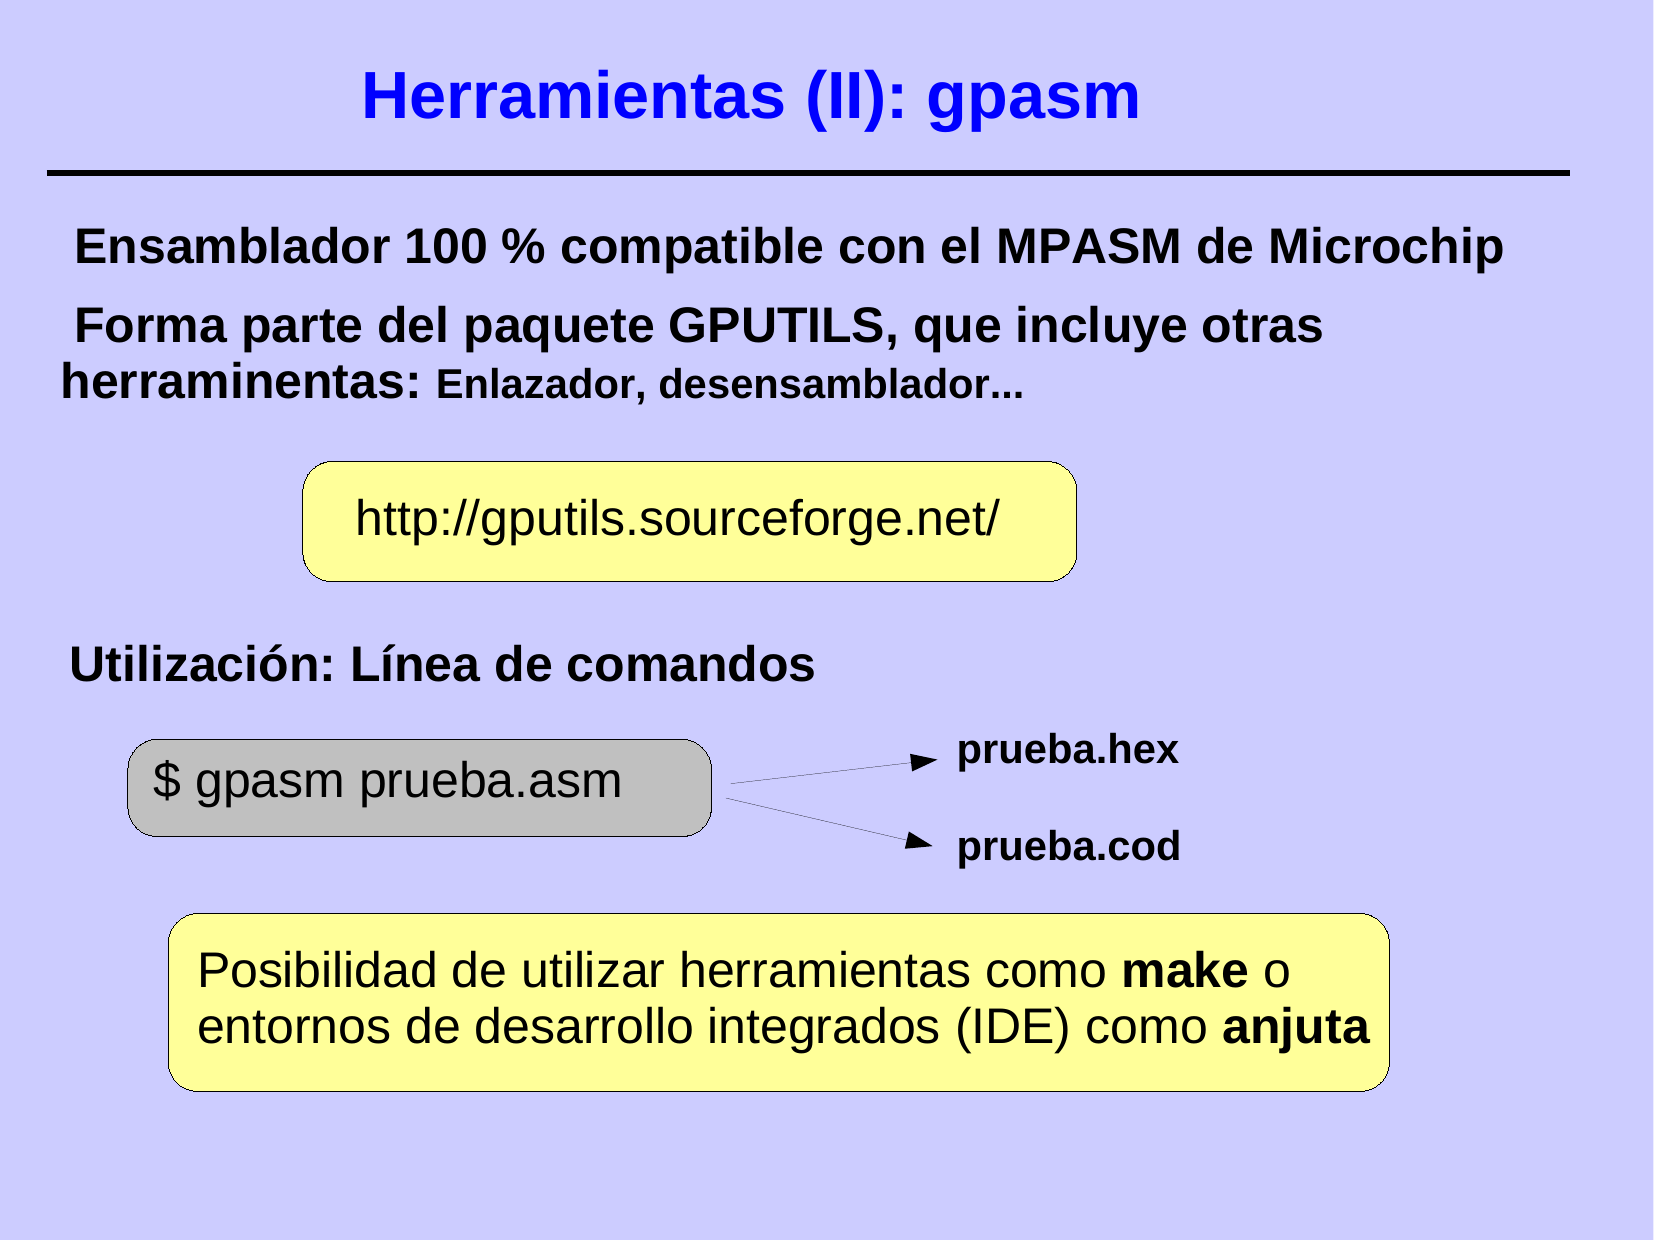

# Herramientas (II): gpasm
 Ensamblador 100 % compatible con el MPASM de Microchip
 Forma parte del paquete GPUTILS, que incluye otras herraminentas: Enlazador, desensamblador...
http://gputils.sourceforge.net/
 Utilización: Línea de comandos
prueba.hex
 $ gpasm prueba.asm
prueba.cod
Posibilidad de utilizar herramientas como make o
entornos de desarrollo integrados (IDE) como anjuta